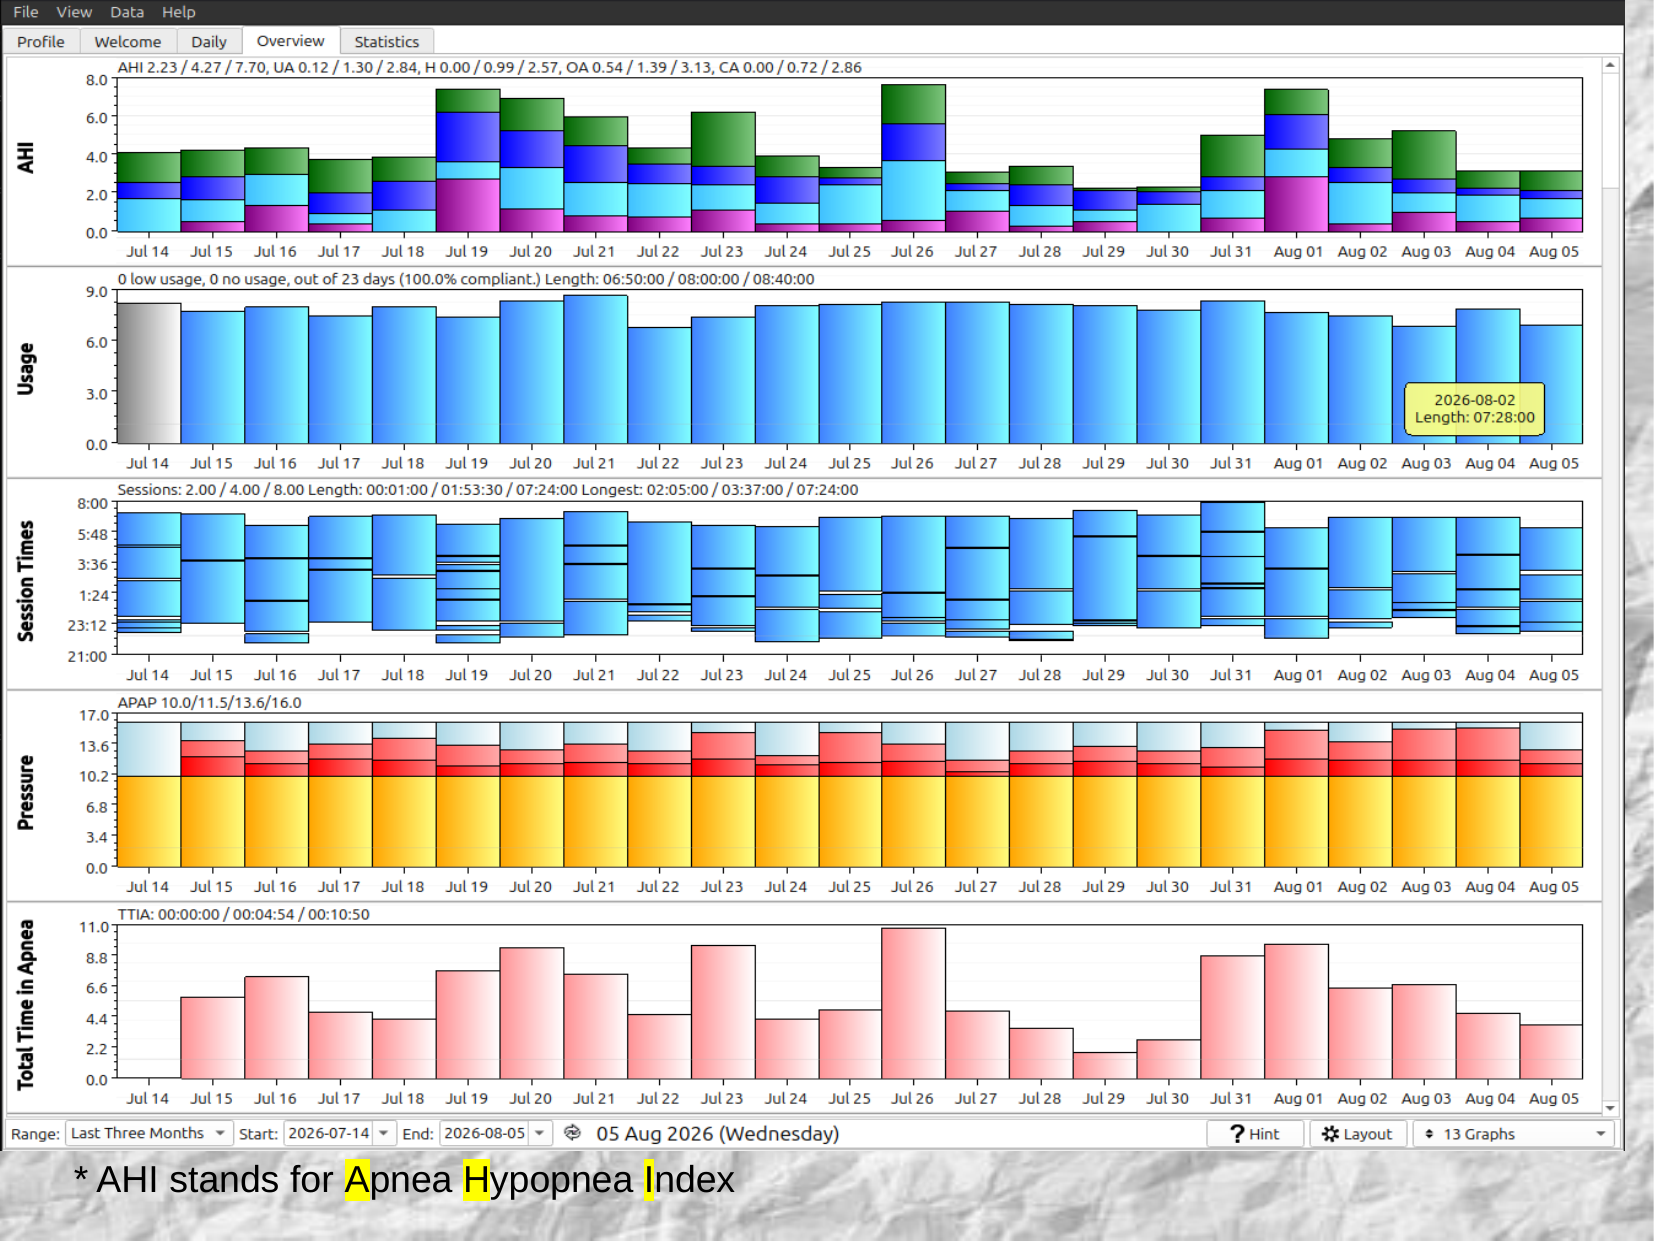

* AHI stands for Apnea Hypopnea Index